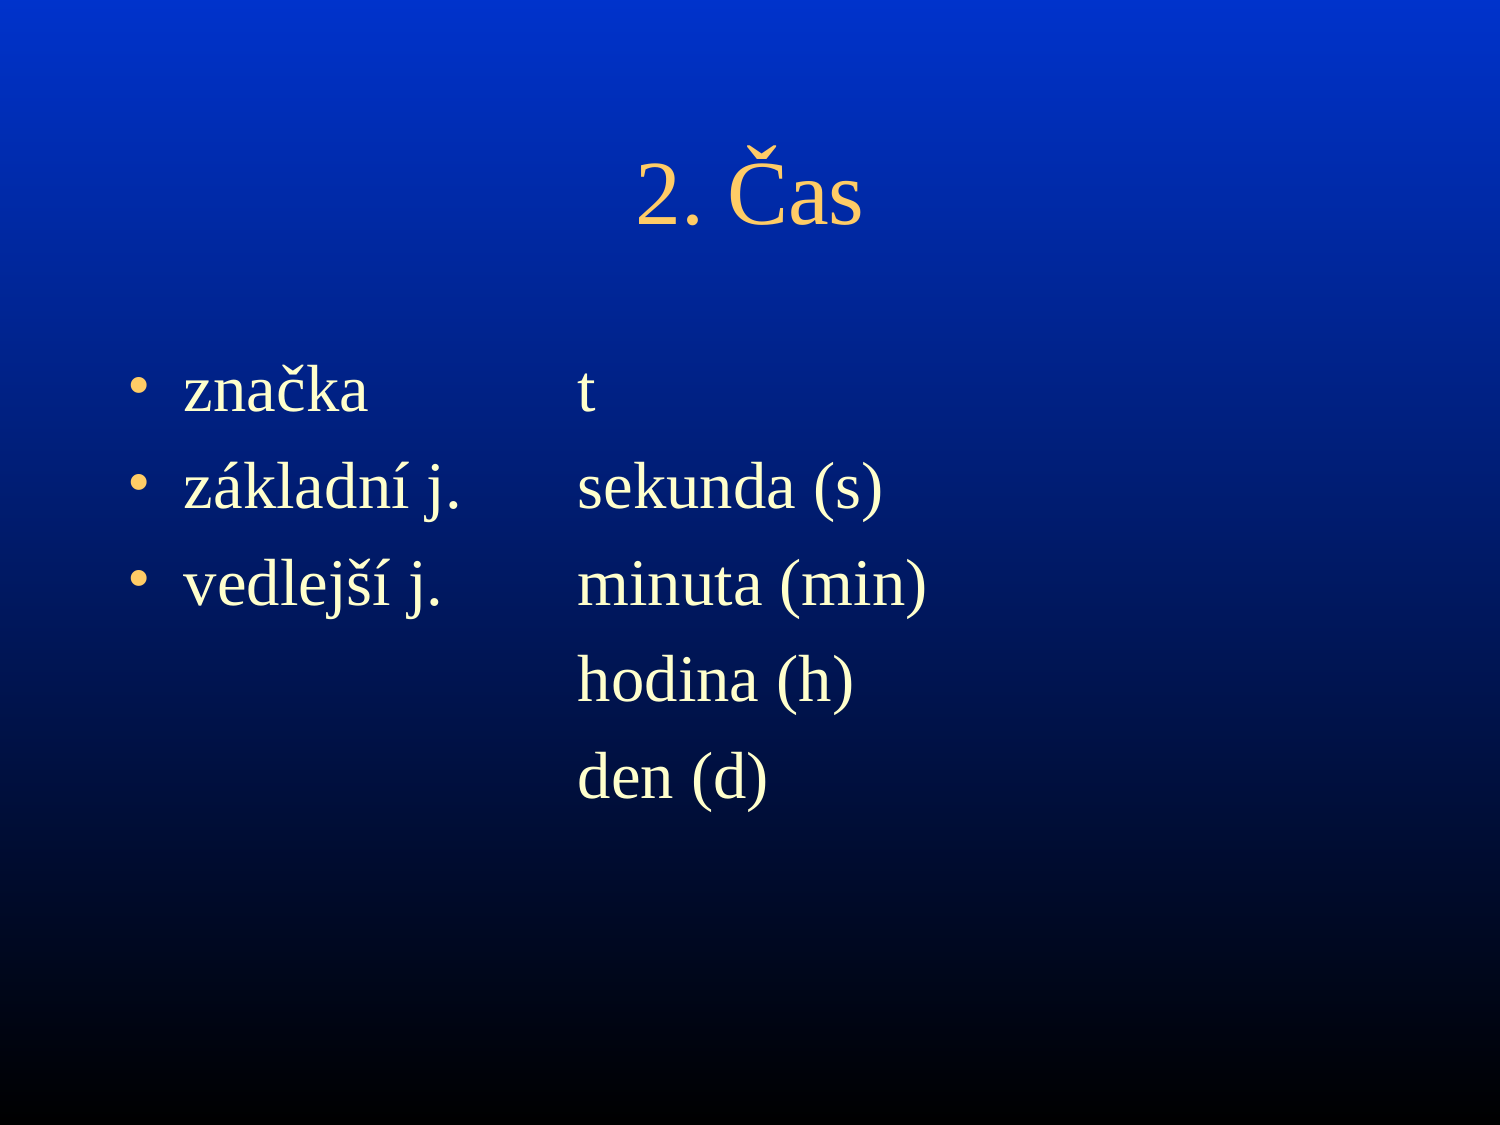

# 2. Čas
značka 		t
základní j.	sekunda (s)
vedlejší j.	minuta (min)
		hodina (h)
		den (d)
12